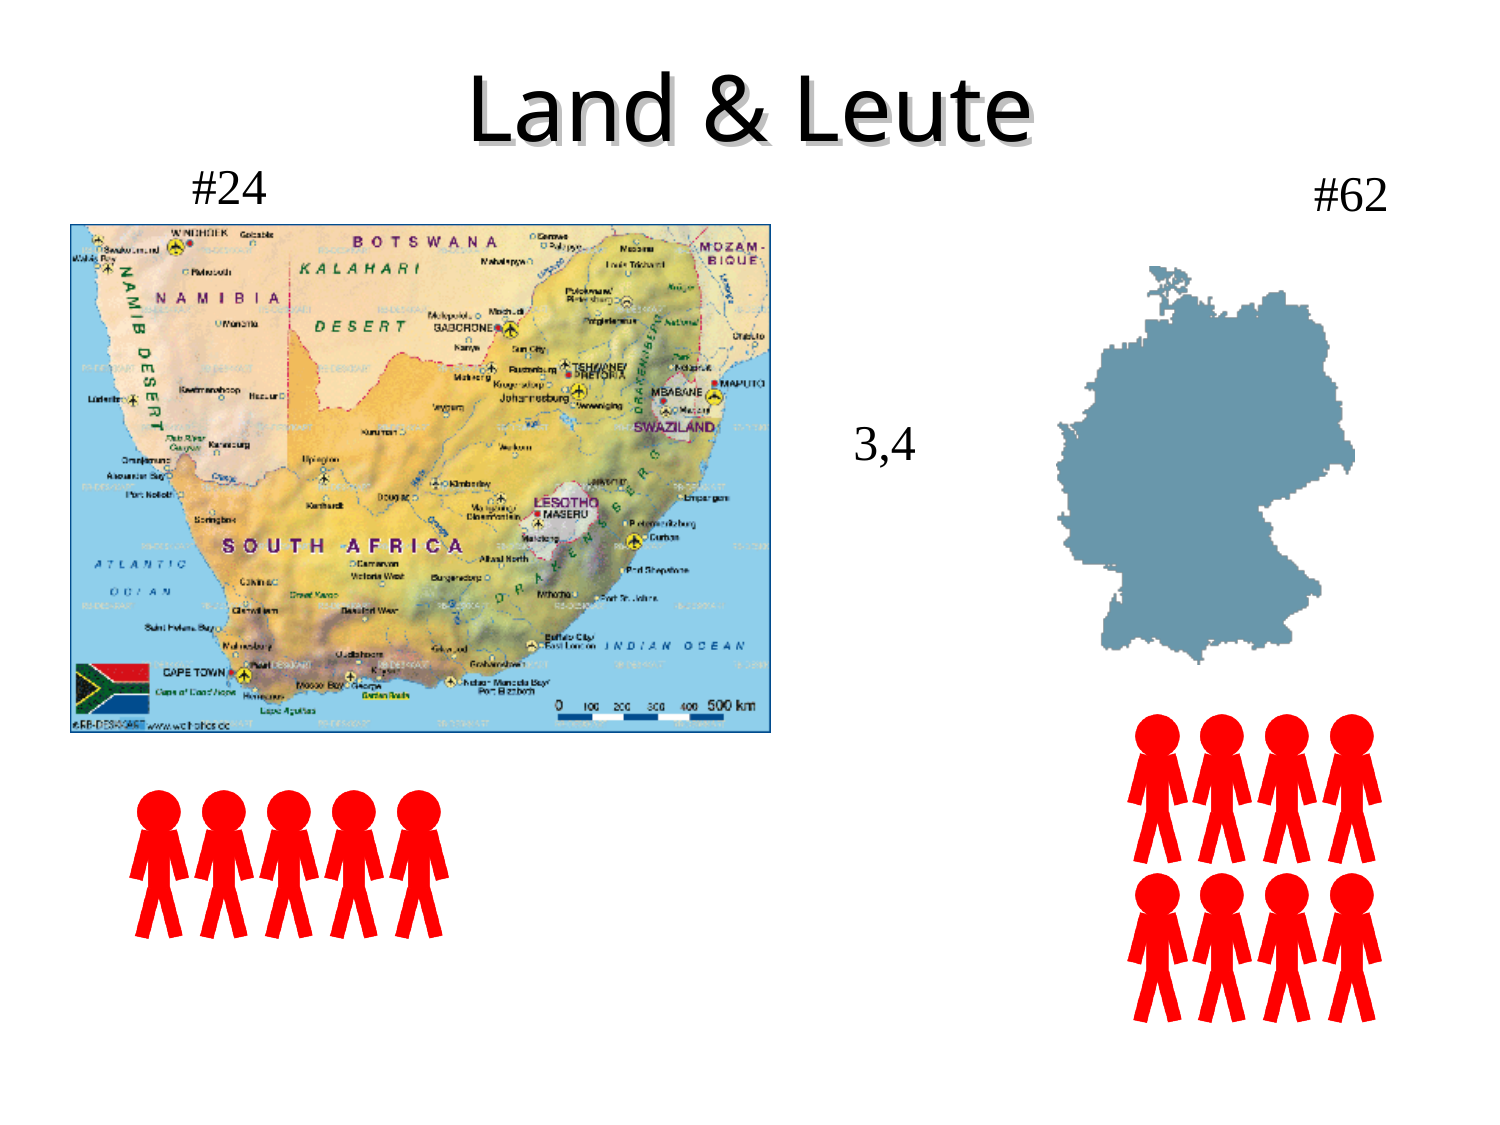

# Land & Leute
#24
#62
3,4